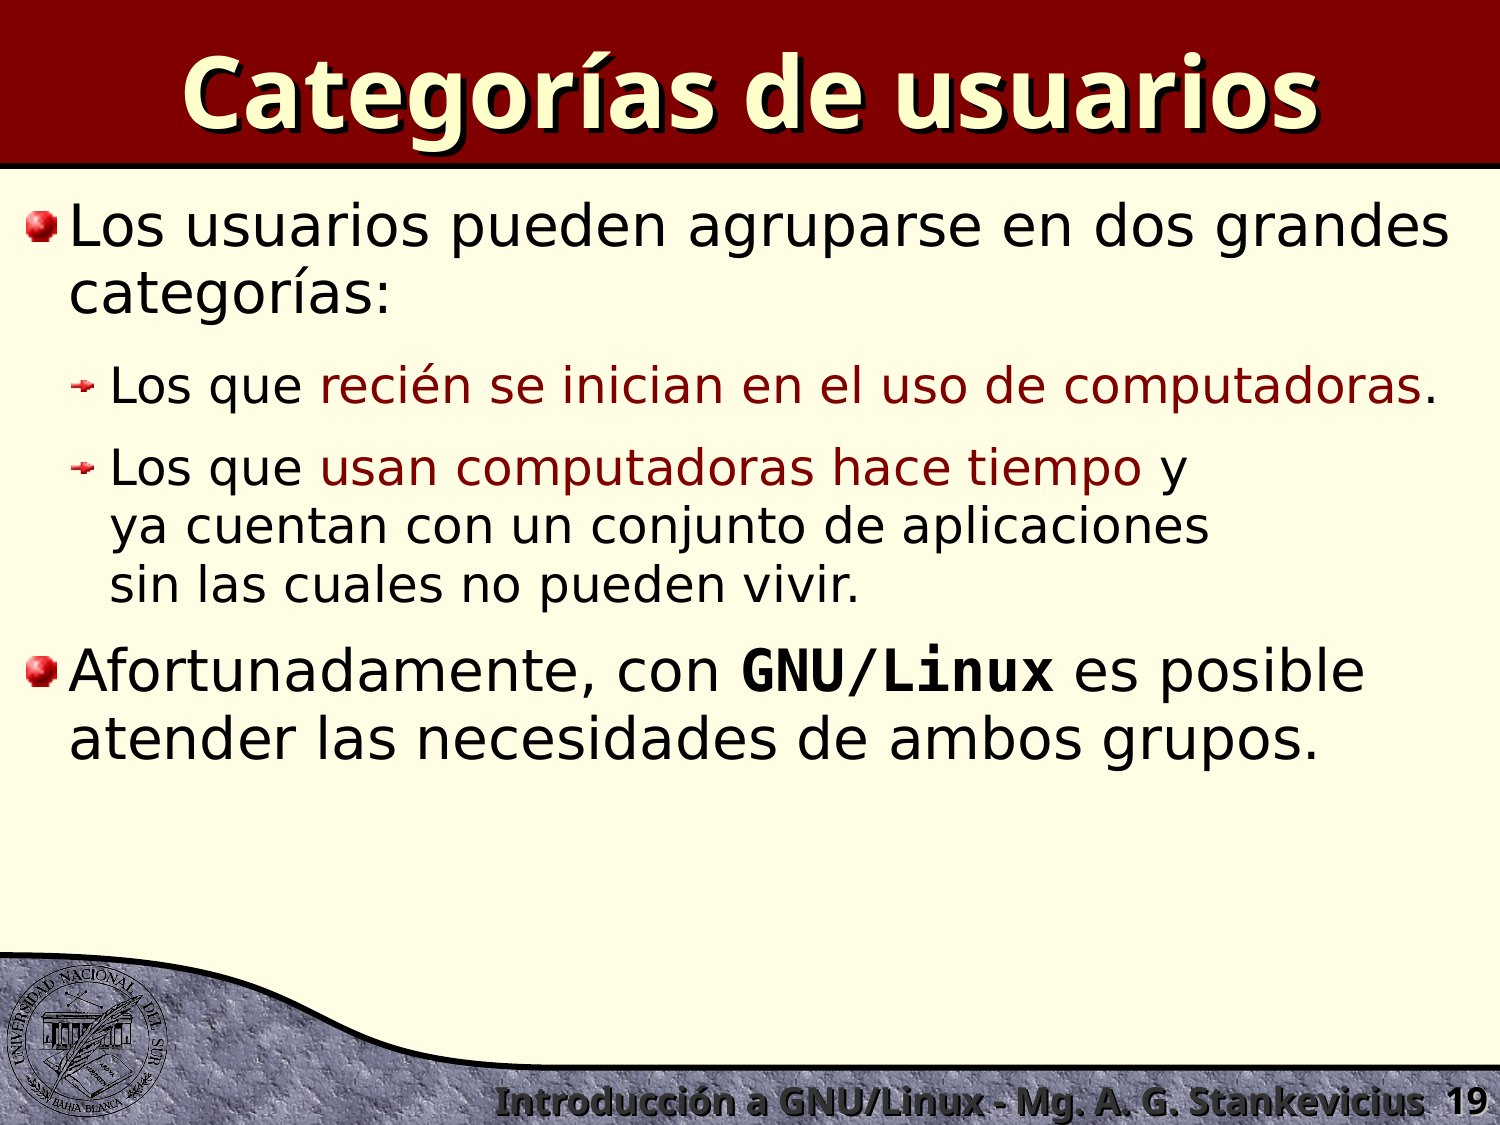

# Categorías de usuarios
Los usuarios pueden agruparse en dos grandes categorías:
Los que recién se inician en el uso de computadoras.
Los que usan computadoras hace tiempo y
ya cuentan con un conjunto de aplicaciones
sin las cuales no pueden vivir.
Afortunadamente, con GNU/Linux es posible atender las necesidades de ambos grupos.
19